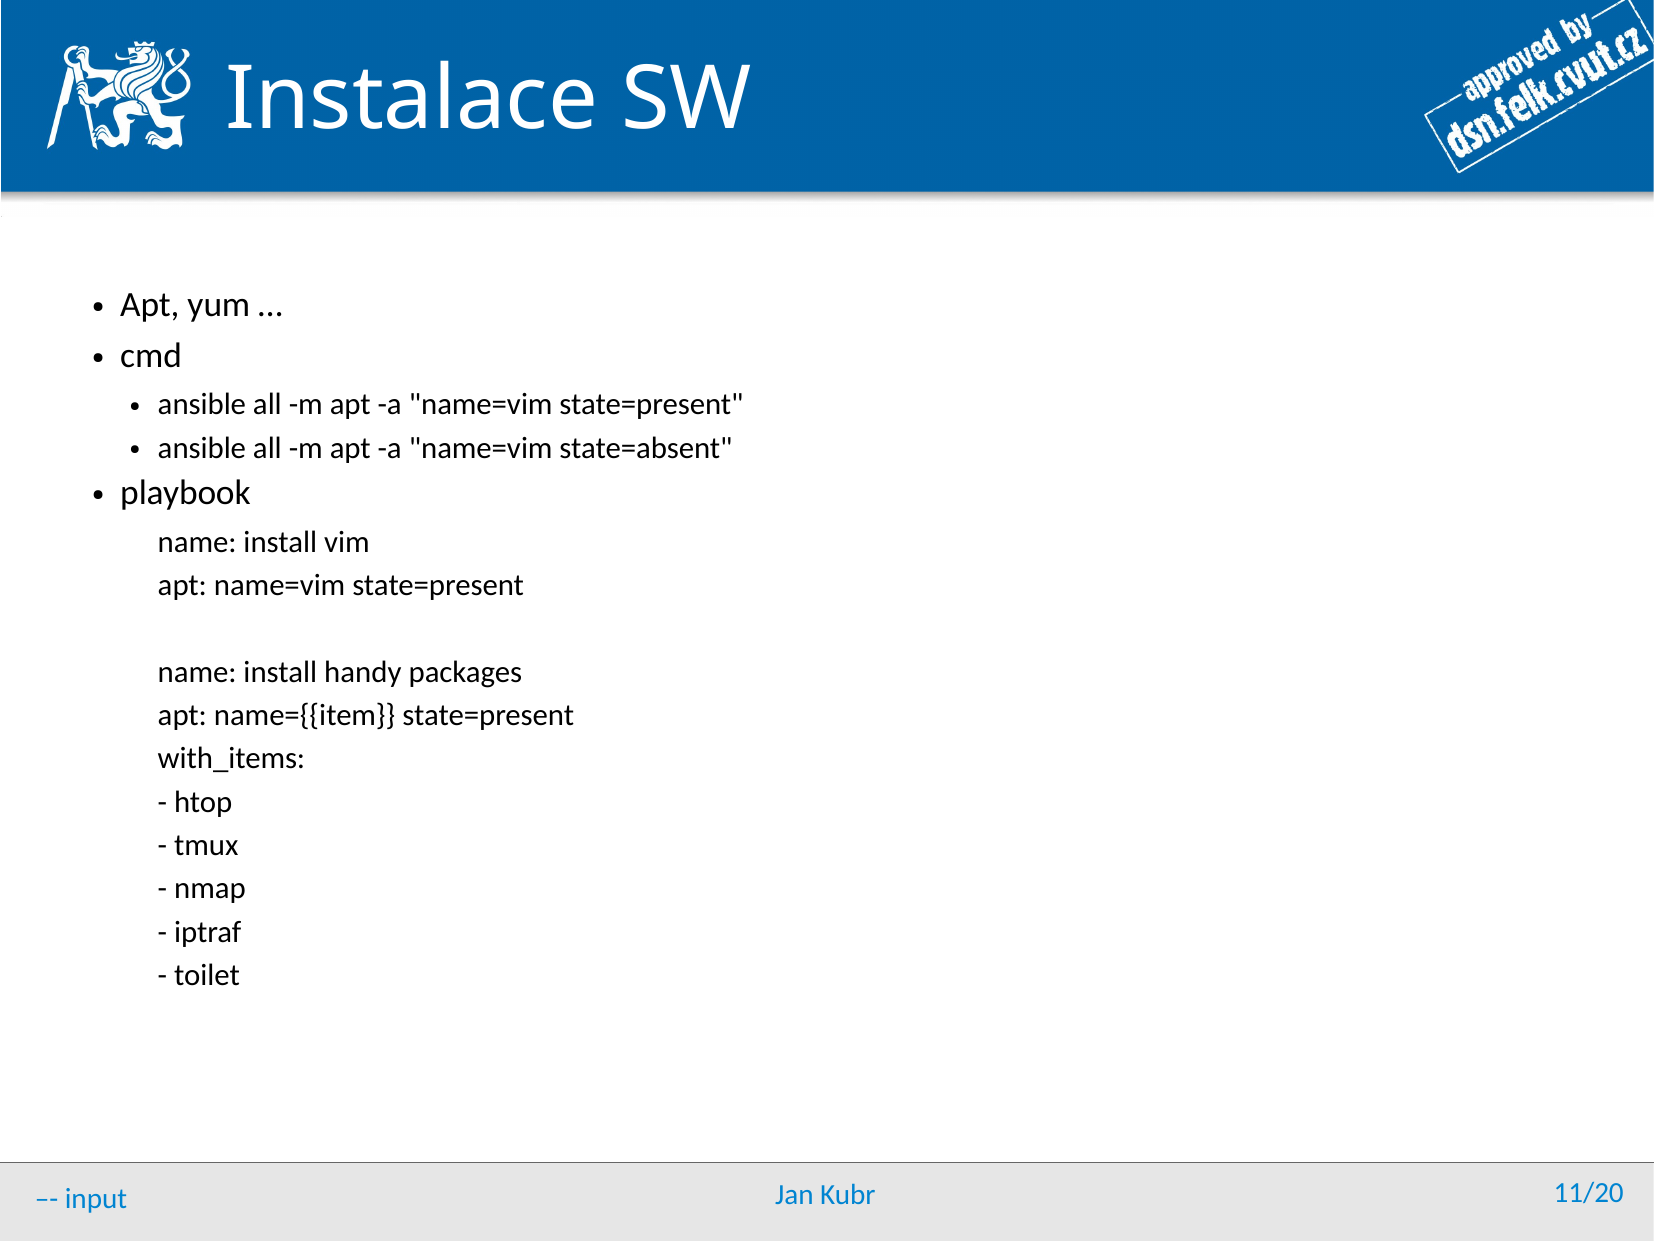

# Instalace SW
Apt, yum …
cmd
ansible all -m apt -a "name=vim state=present"
ansible all -m apt -a "name=vim state=absent"
playbook
name: install vim
apt: name=vim state=present
name: install handy packages
apt: name={{item}} state=present
with_items:
- htop
- tmux
- nmap
- iptraf
- toilet
11
Jan Kubr
02/2006